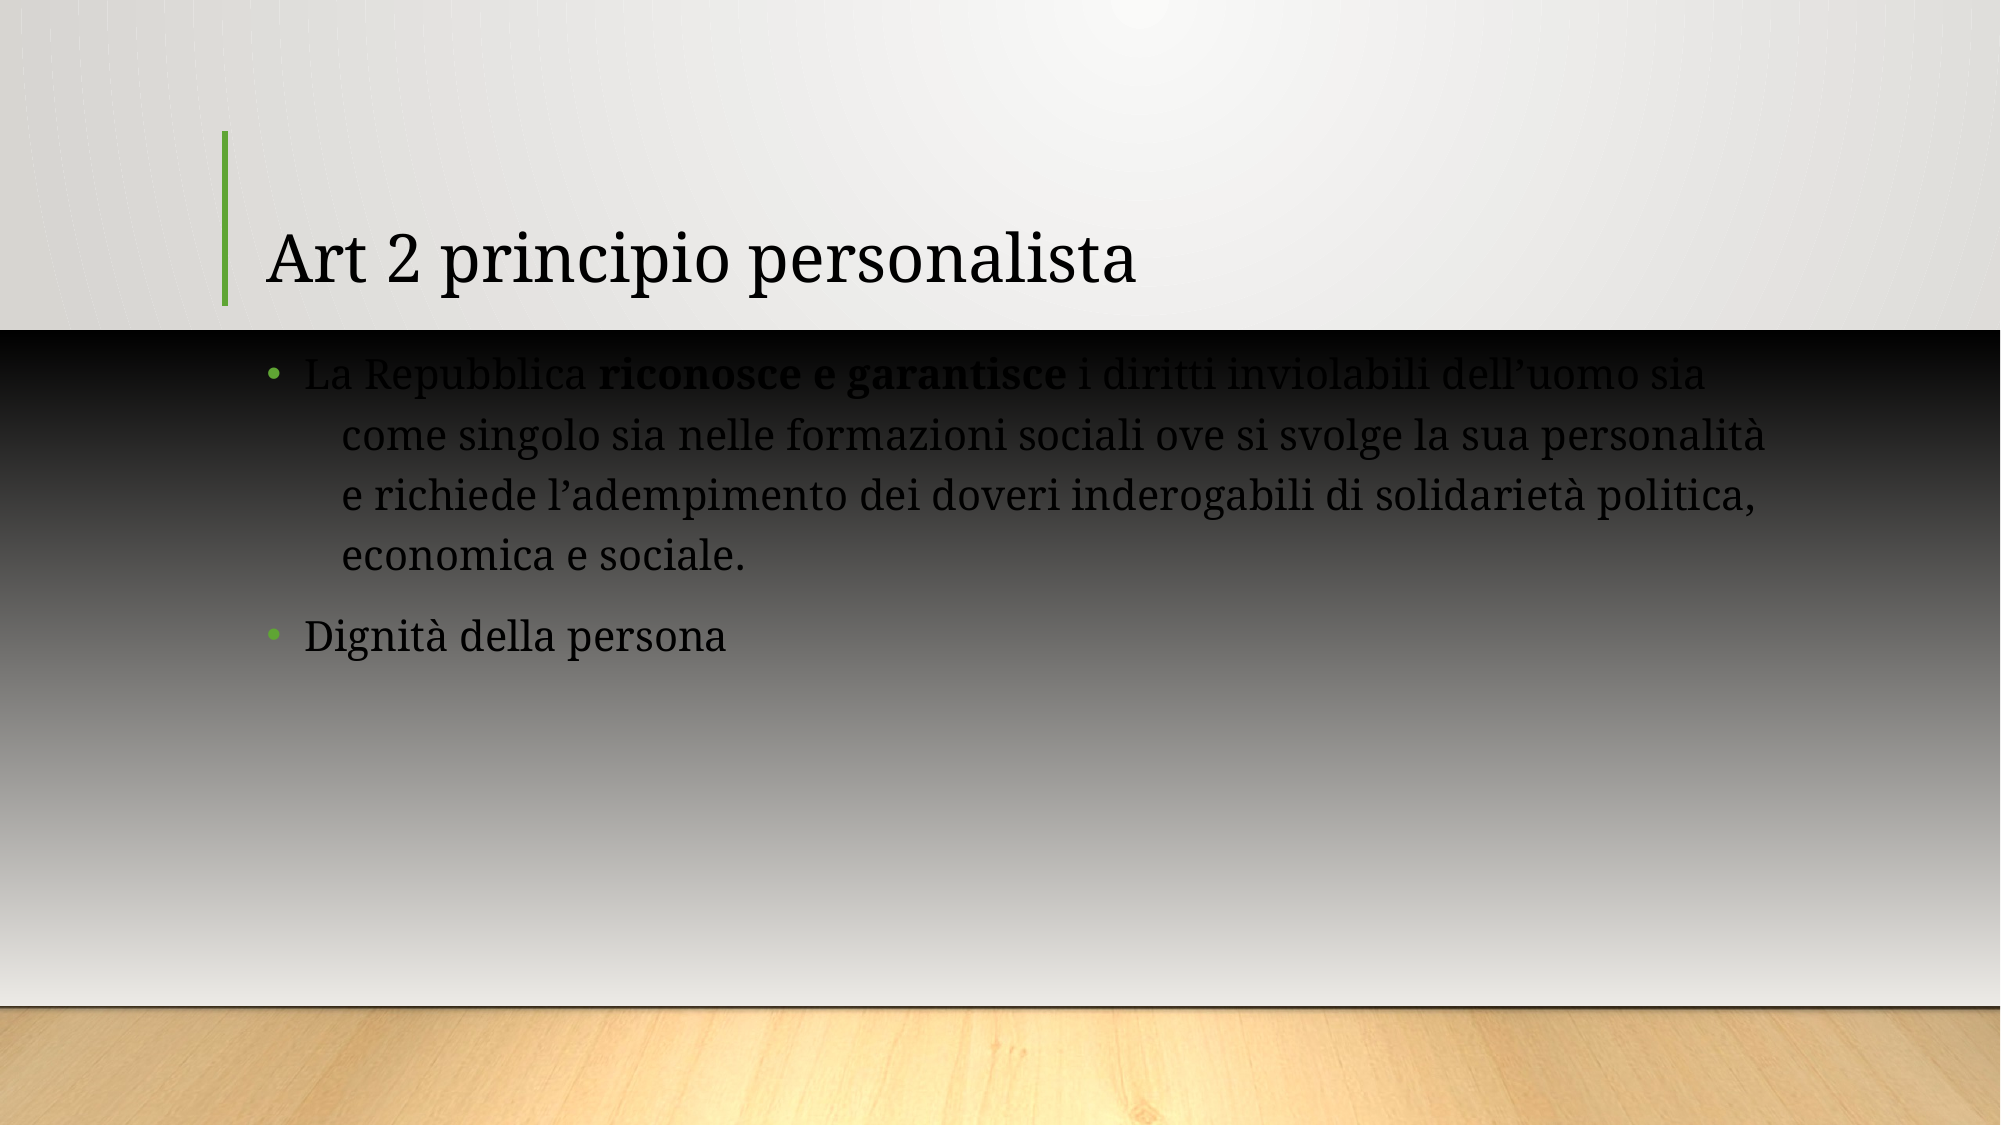

# Art 2 principio personalista
La Repubblica riconosce e garantisce i diritti inviolabili dell’uomo sia come singolo sia nelle formazioni sociali ove si svolge la sua personalità e richiede l’adempimento dei doveri inderogabili di solidarietà politica, economica e sociale.
Dignità della persona